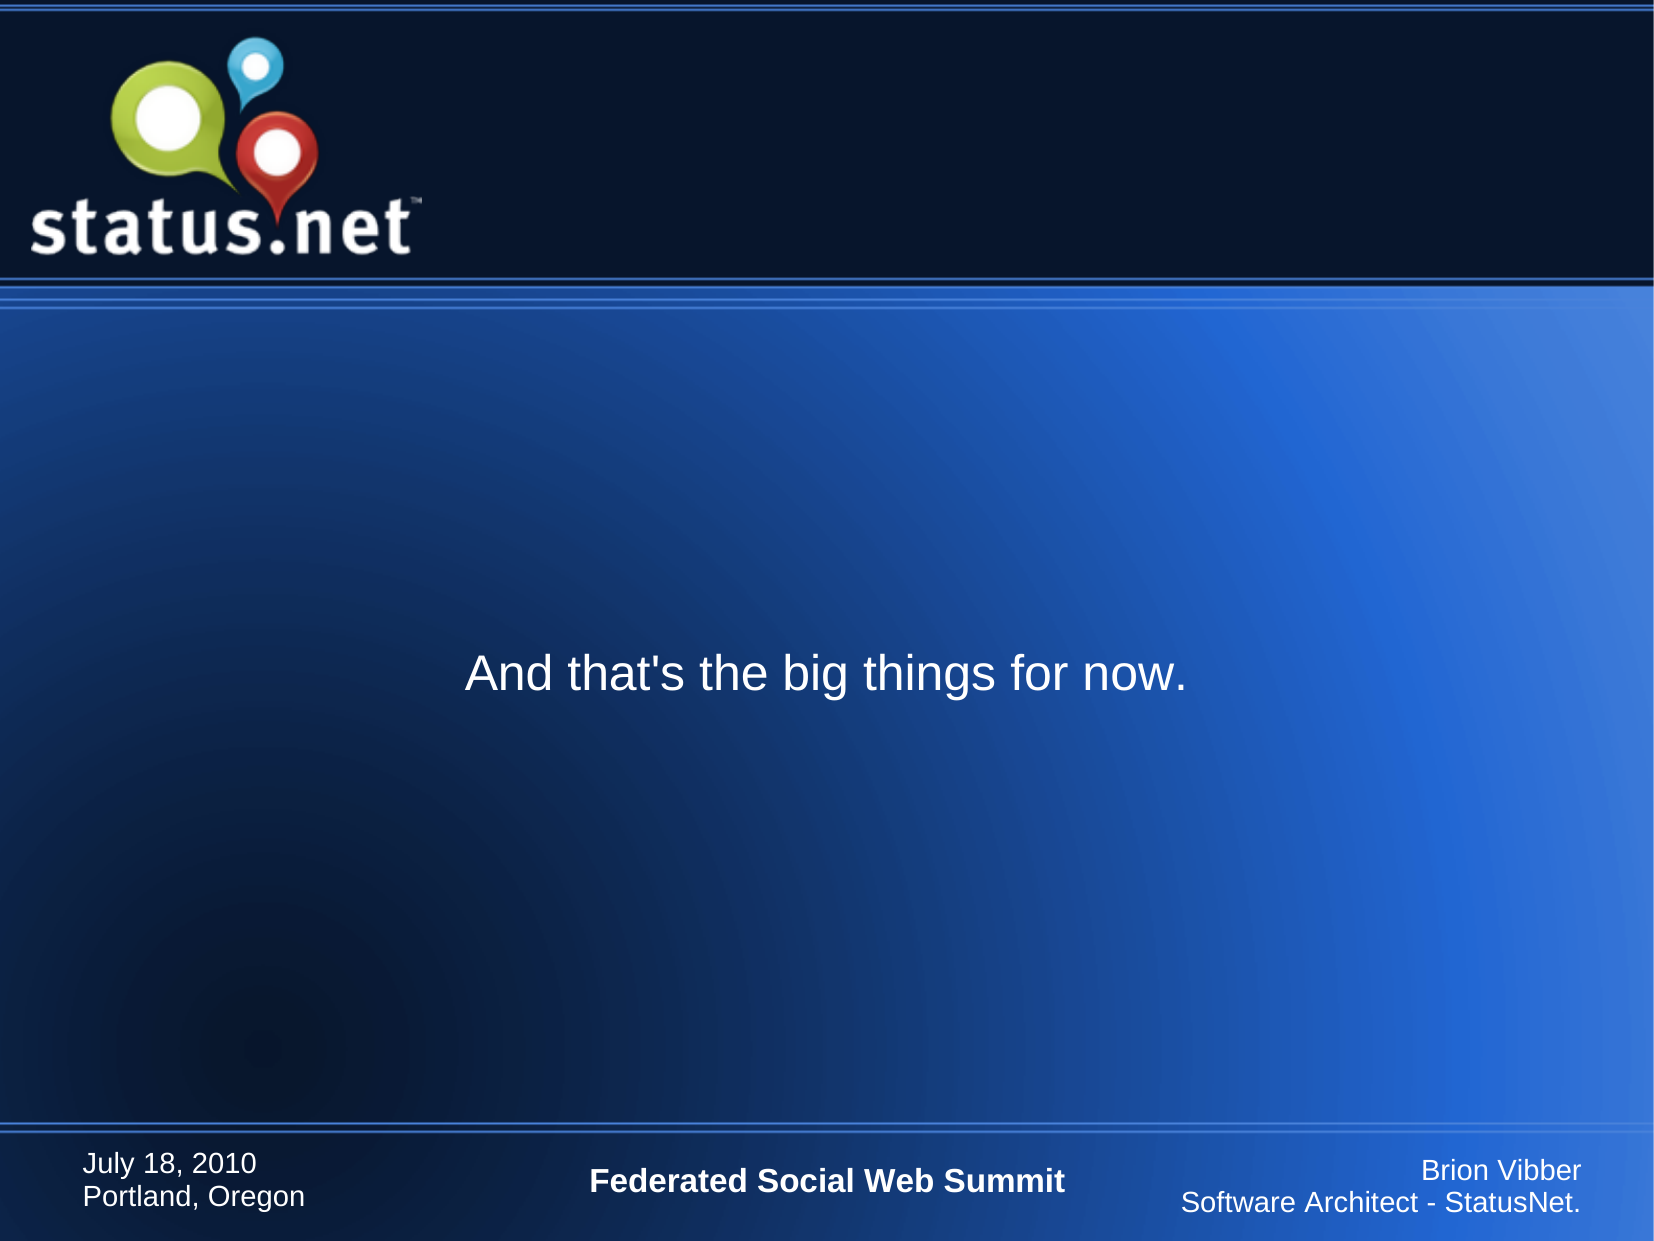

#
And that's the big things for now.